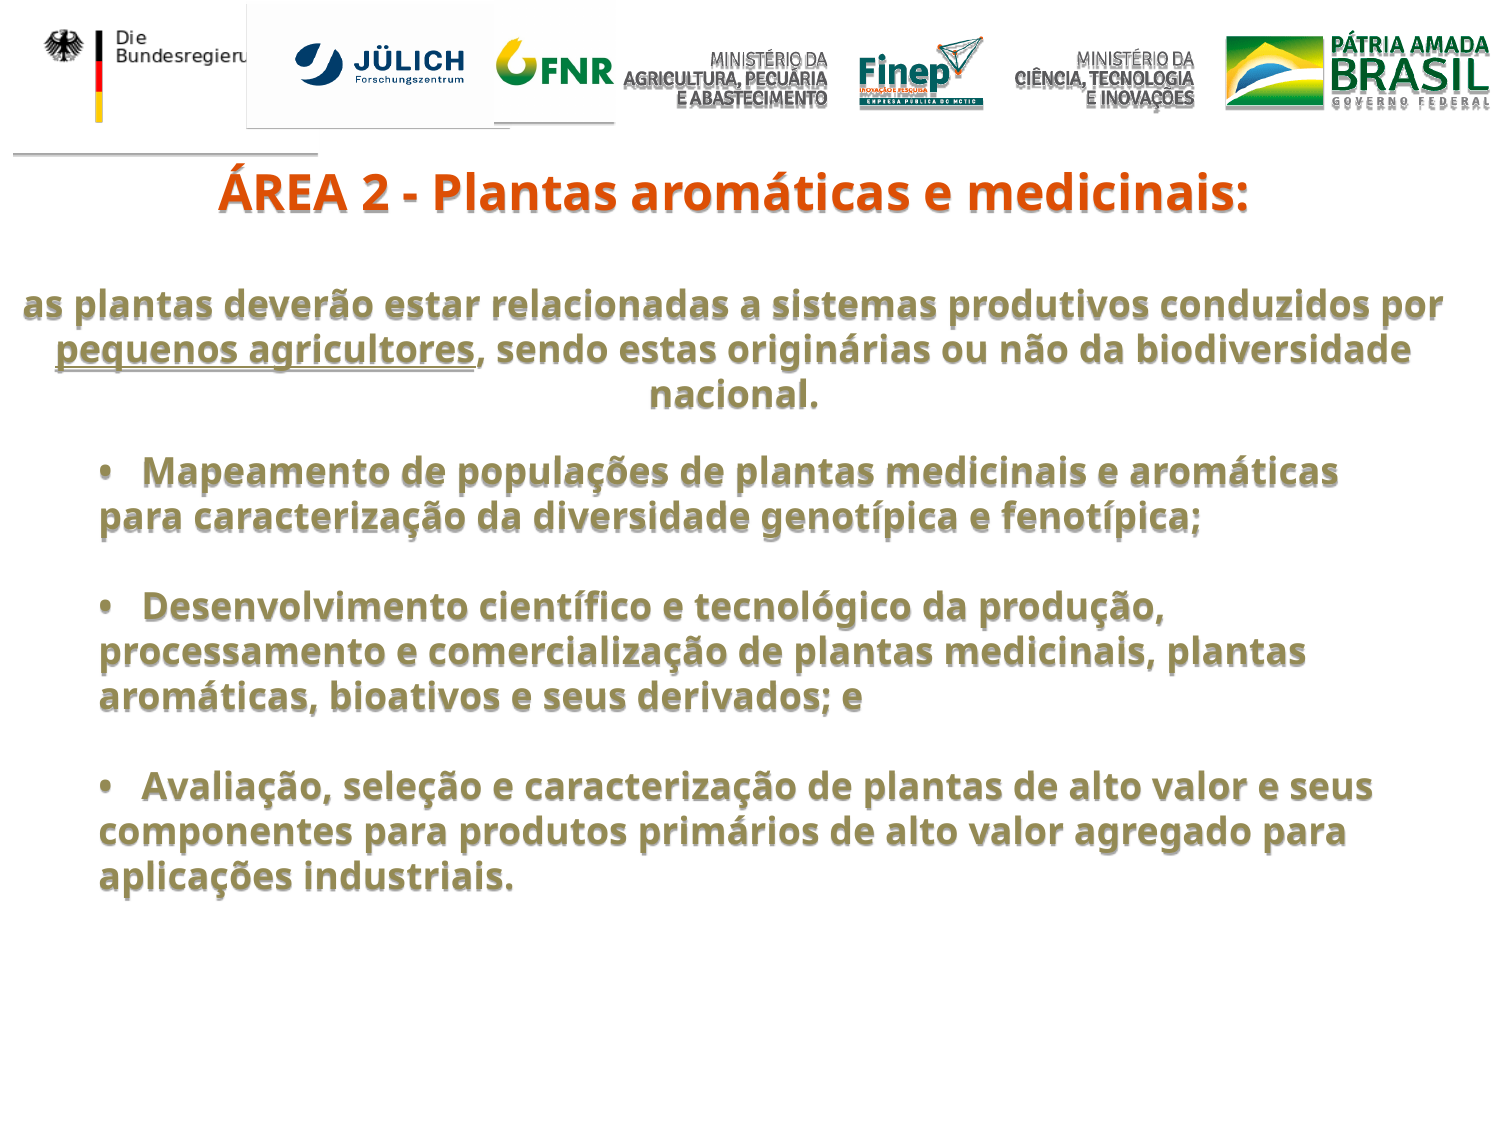

# ÁREA 2 - Plantas aromáticas e medicinais: as plantas deverão estar relacionadas a sistemas produtivos conduzidos por pequenos agricultores, sendo estas originárias ou não da biodiversidade nacional.
• Mapeamento de populações de plantas medicinais e aromáticas para caracterização da diversidade genotípica e fenotípica;
• Desenvolvimento científico e tecnológico da produção, processamento e comercialização de plantas medicinais, plantas aromáticas, bioativos e seus derivados; e
• Avaliação, seleção e caracterização de plantas de alto valor e seus componentes para produtos primários de alto valor agregado para aplicações industriais.